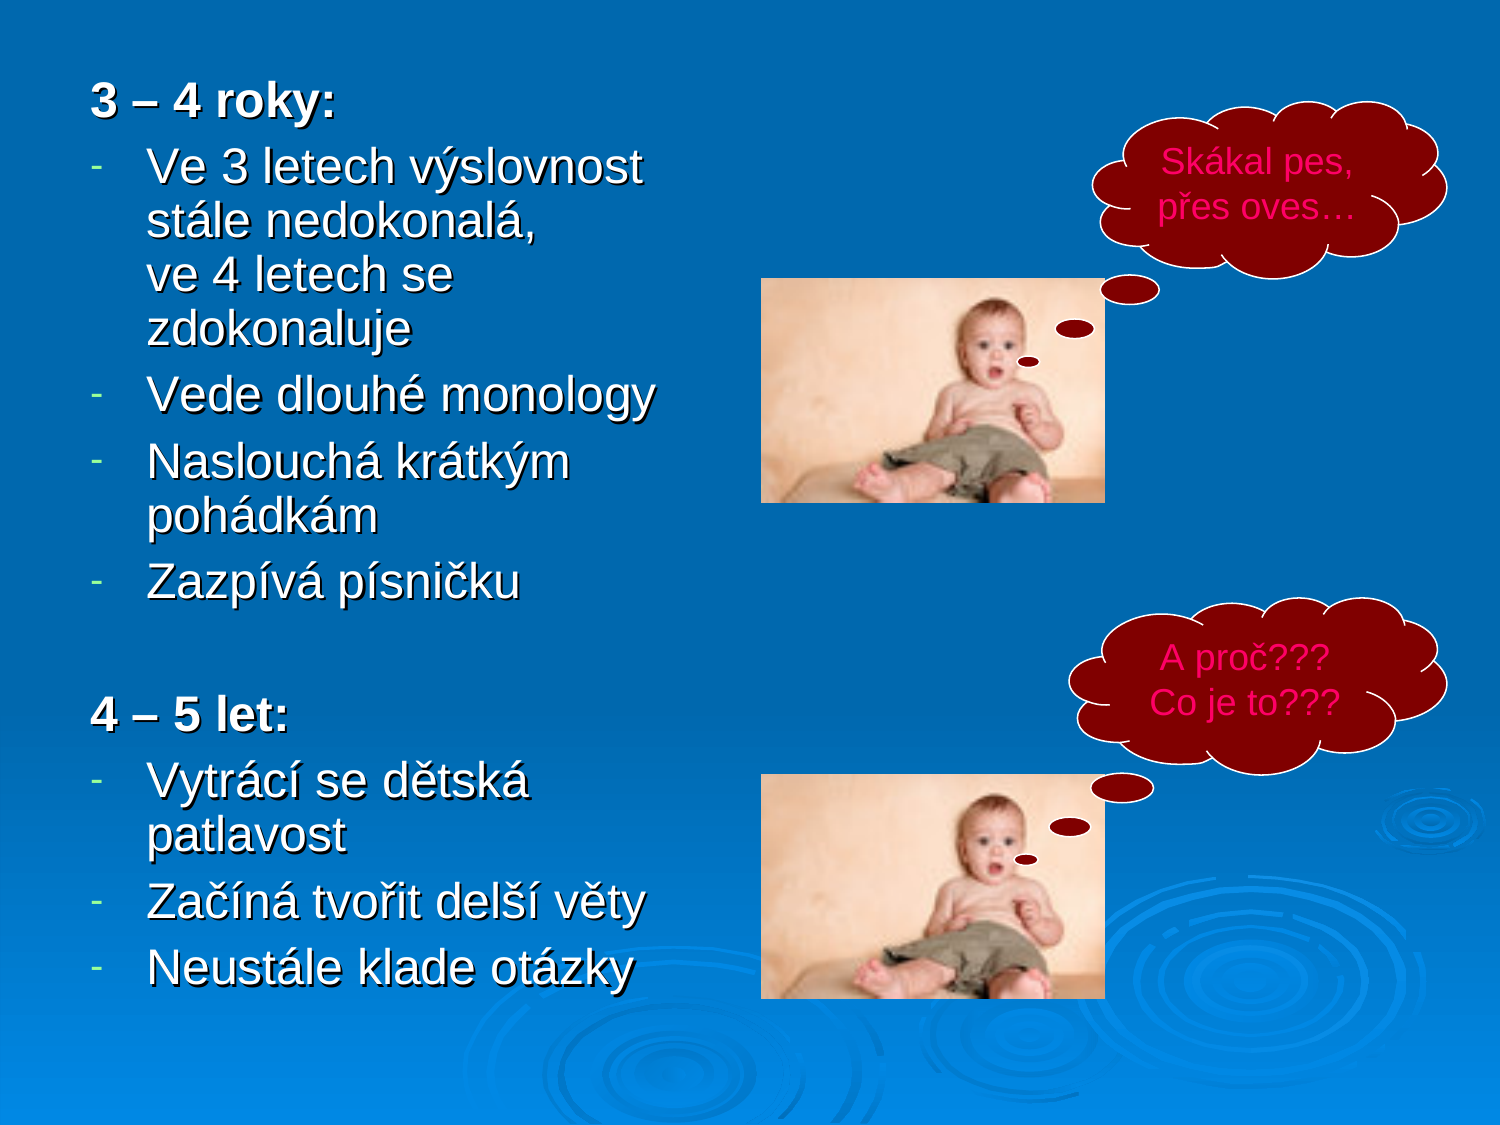

# 3 – 4 roky:
Ve 3 letech výslovnost stále nedokonalá,
ve 4 letech se zdokonaluje
Vede dlouhé monology
Naslouchá krátkým pohádkám
Zazpívá písničku
4 – 5 let:
Vytrácí se dětská patlavost
Začíná tvořit delší věty
Neustále klade otázky
Skákal pes, přes oves…
A proč???
Co je to???